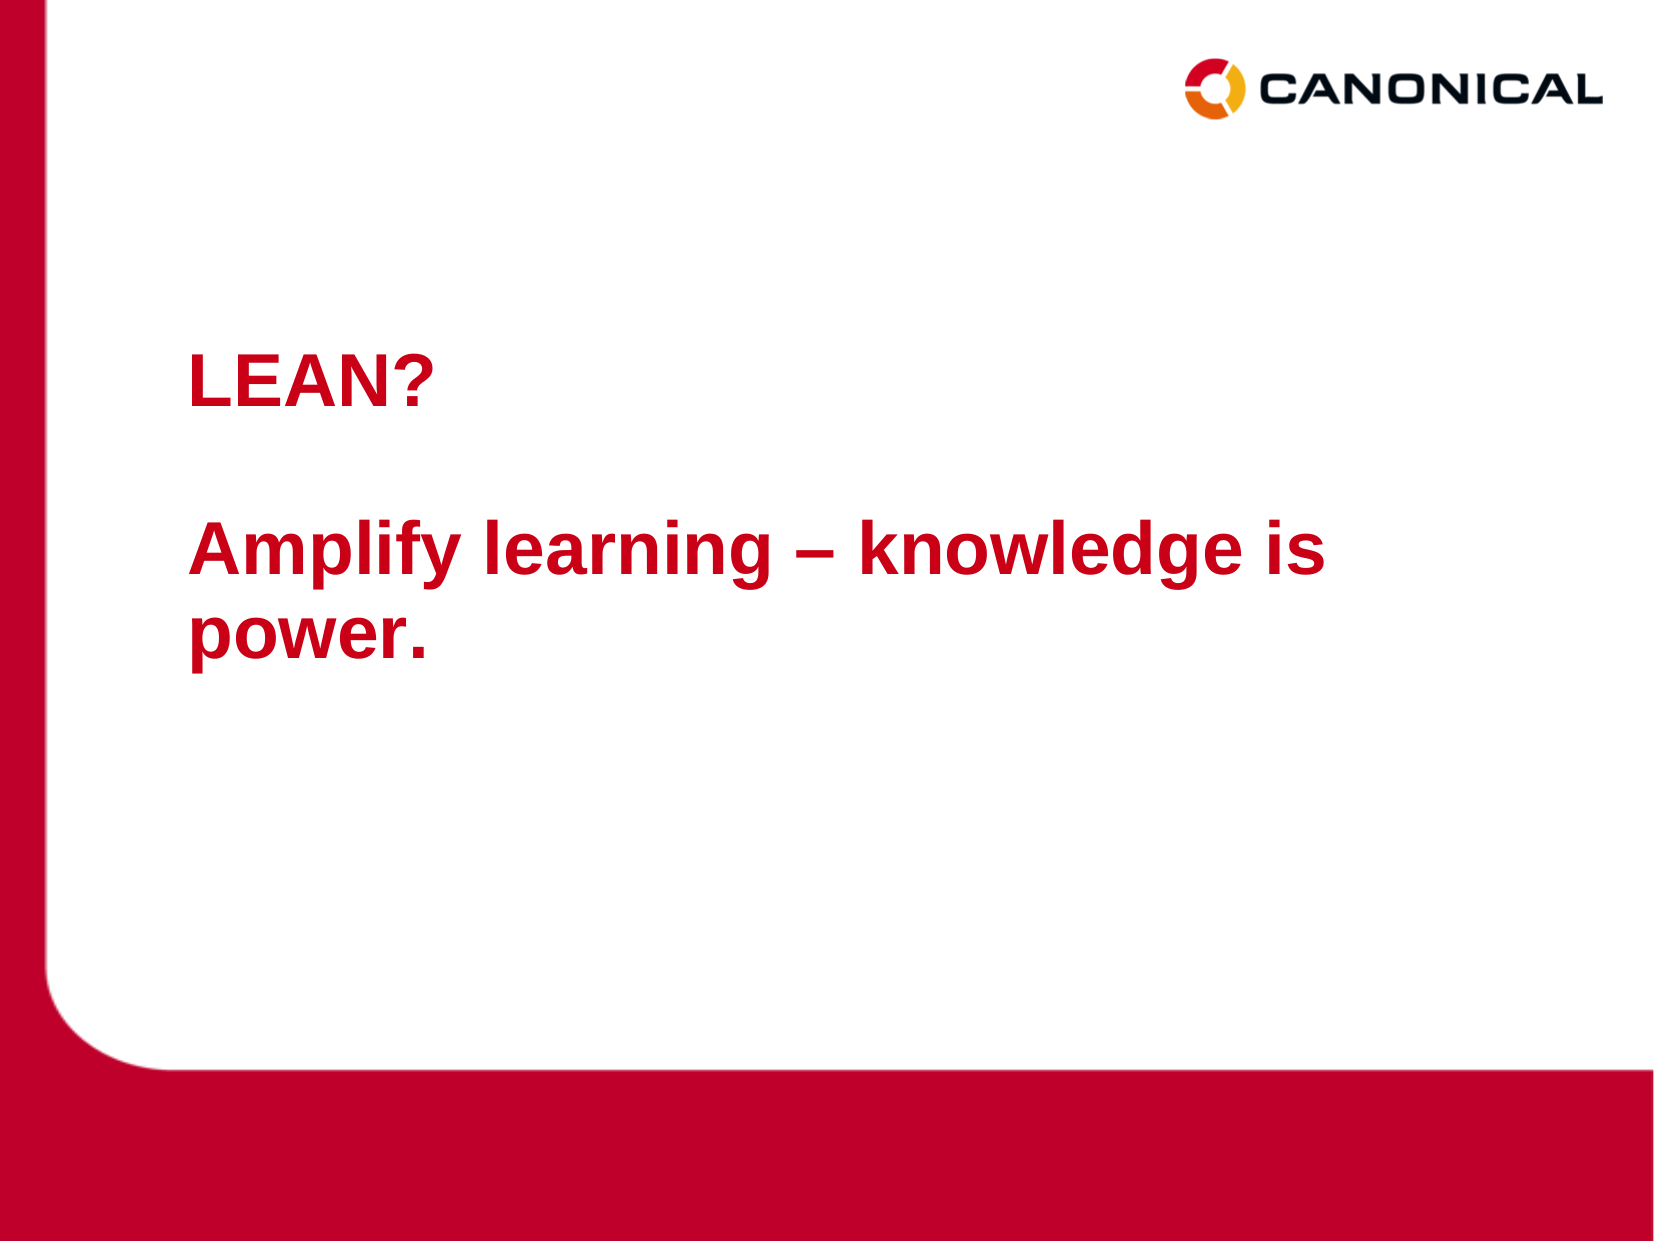

# LEAN? Amplify learning – knowledge is power.